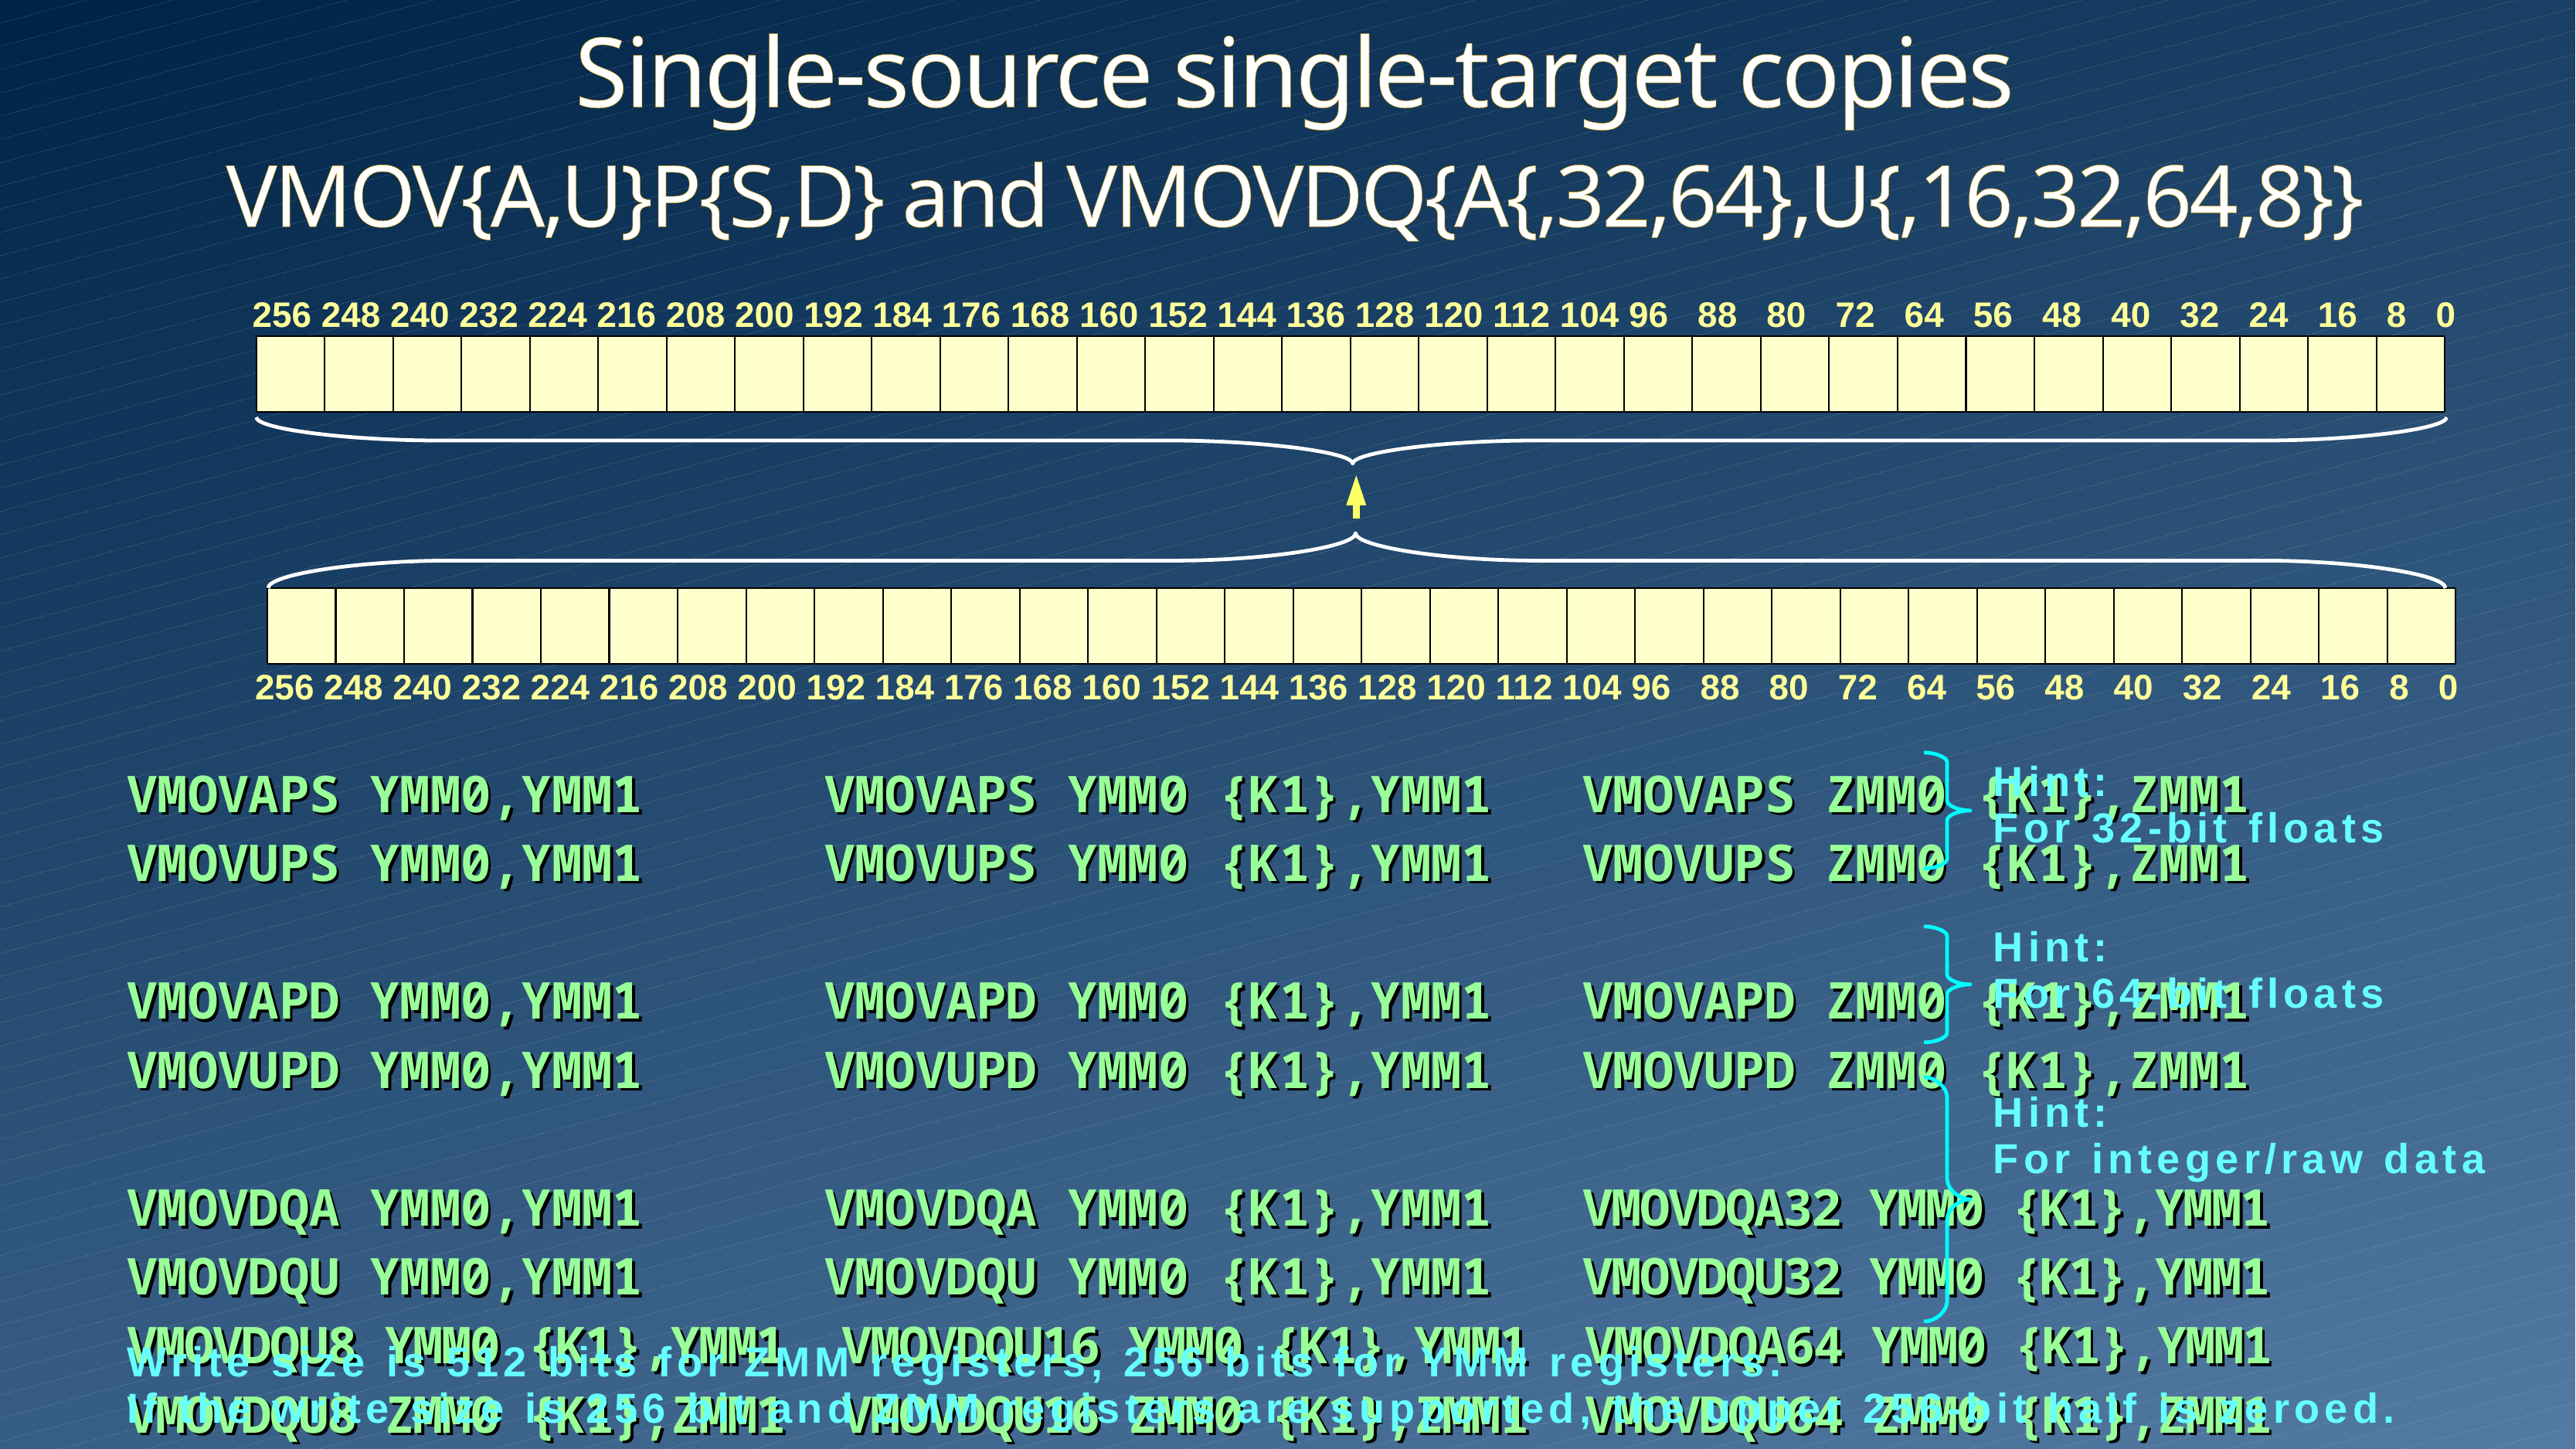

# Single-source single-target copies VMOV{A,U}P{S,D} and VMOVDQ{A{,32,64},U{,16,32,64,8}}
256 248 240 232 224 216 208 200 192 184 176 168 160 152 144 136 128 120 112 104 96 88 80 72 64 56 48 40 32 24 16 8 0
256 248 240 232 224 216 208 200 192 184 176 168 160 152 144 136 128 120 112 104 96 88 80 72 64 56 48 40 32 24 16 8 0
VMOVAPS YMM0,YMM1 VMOVAPS YMM0 {K1},YMM1 VMOVAPS ZMM0 {K1},ZMM1
VMOVUPS YMM0,YMM1 VMOVUPS YMM0 {K1},YMM1 VMOVUPS ZMM0 {K1},ZMM1
VMOVAPD YMM0,YMM1 VMOVAPD YMM0 {K1},YMM1 VMOVAPD ZMM0 {K1},ZMM1
VMOVUPD YMM0,YMM1 VMOVUPD YMM0 {K1},YMM1 VMOVUPD ZMM0 {K1},ZMM1
VMOVDQA YMM0,YMM1 VMOVDQA YMM0 {K1},YMM1 VMOVDQA32 YMM0 {K1},YMM1
VMOVDQU YMM0,YMM1 VMOVDQU YMM0 {K1},YMM1 VMOVDQU32 YMM0 {K1},YMM1
VMOVDQU8 YMM0 {K1},YMM1 VMOVDQU16 YMM0 {K1},YMM1 VMOVDQA64 YMM0 {K1},YMM1
VMOVDQU8 ZMM0 {K1},ZMM1 VMOVDQU16 ZMM0 {K1},ZMM1 VMOVDQU64 ZMM0 {K1},ZMM1
 VMOVDQU32 ZMM0 {K1},ZMM1 VMOVDQU32 ZMM0 {K1},ZMM1
Hint:
For 32-bit floats
Hint:
For 64-bit floats
Hint:
For integer/raw data
Write size is 512 bits for ZMM registers, 256 bits for YMM registers.
If the write size is 256 bit and ZMM registers are supported, the upper 256-bit half is zeroed.